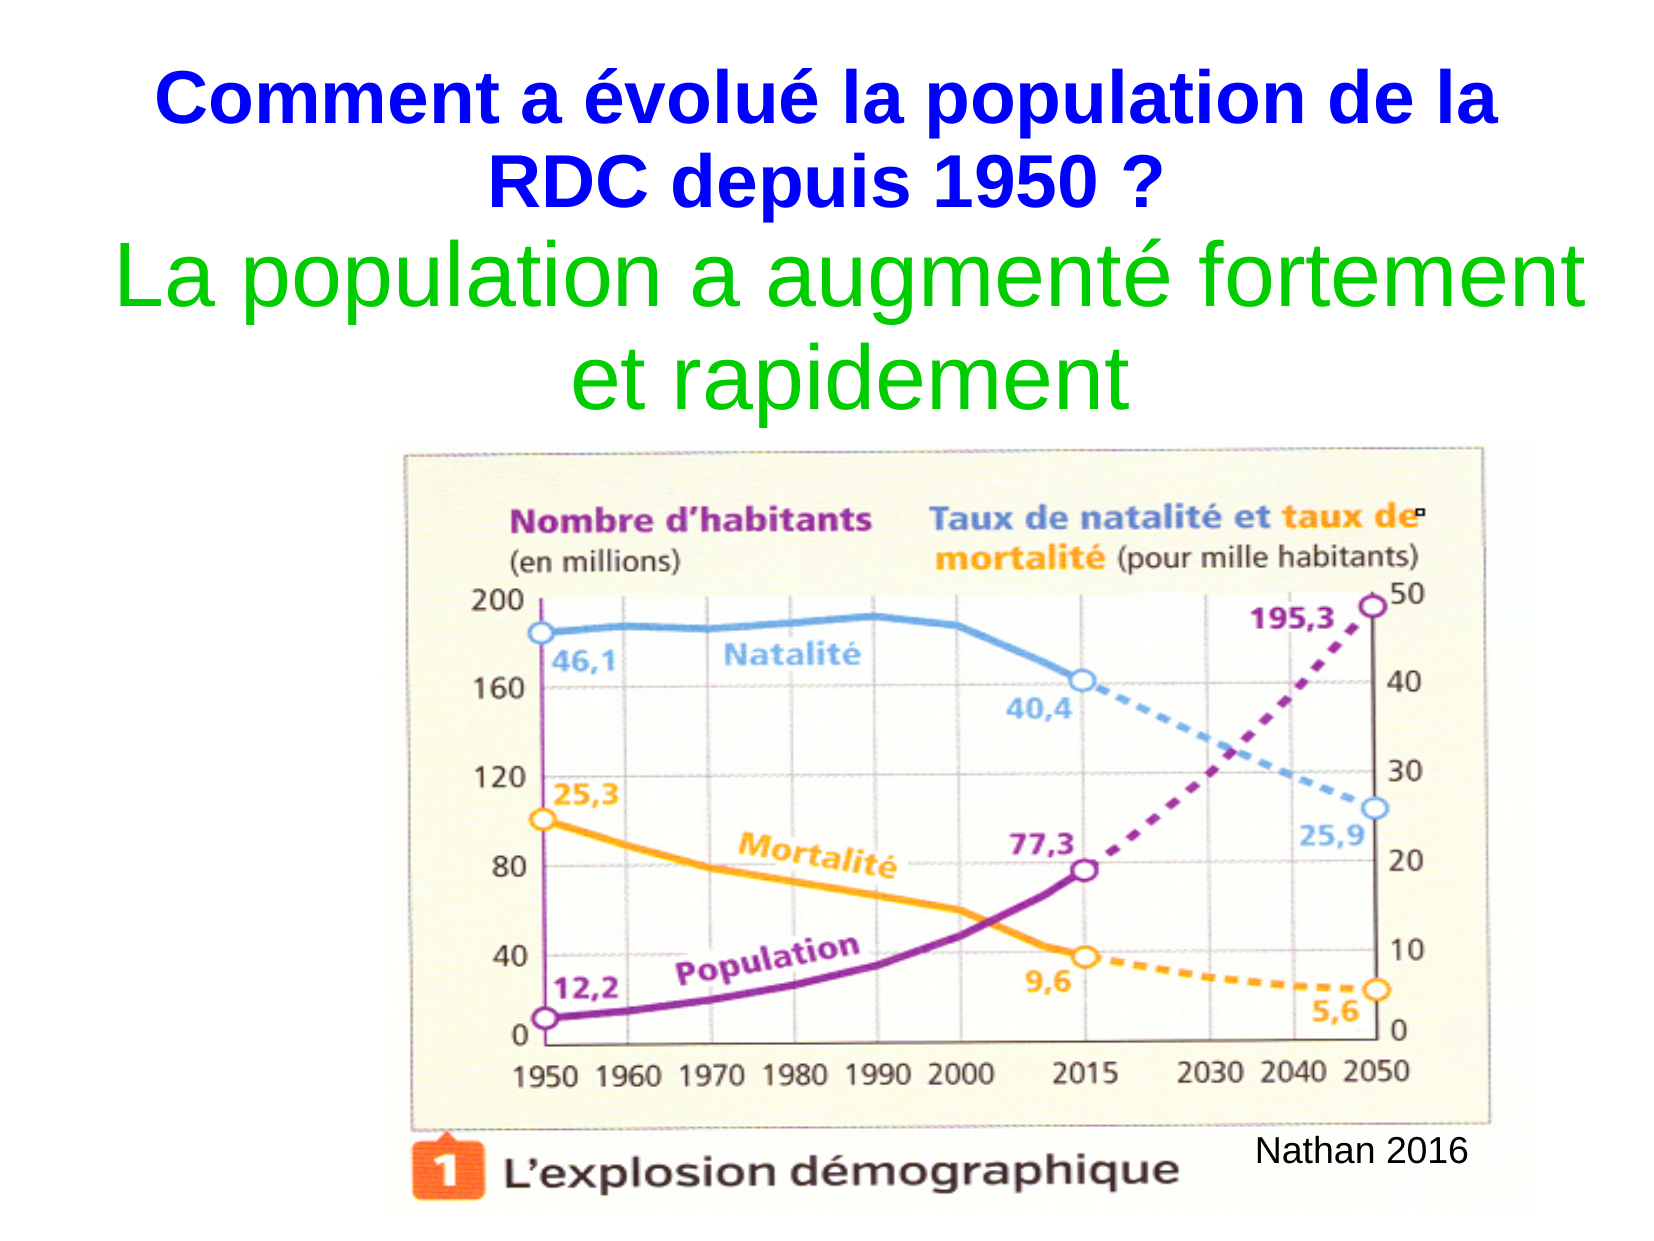

Comment a évolué la population de la RDC depuis 1950 ?
# La population a augmenté fortement et rapidement
Nathan 2016